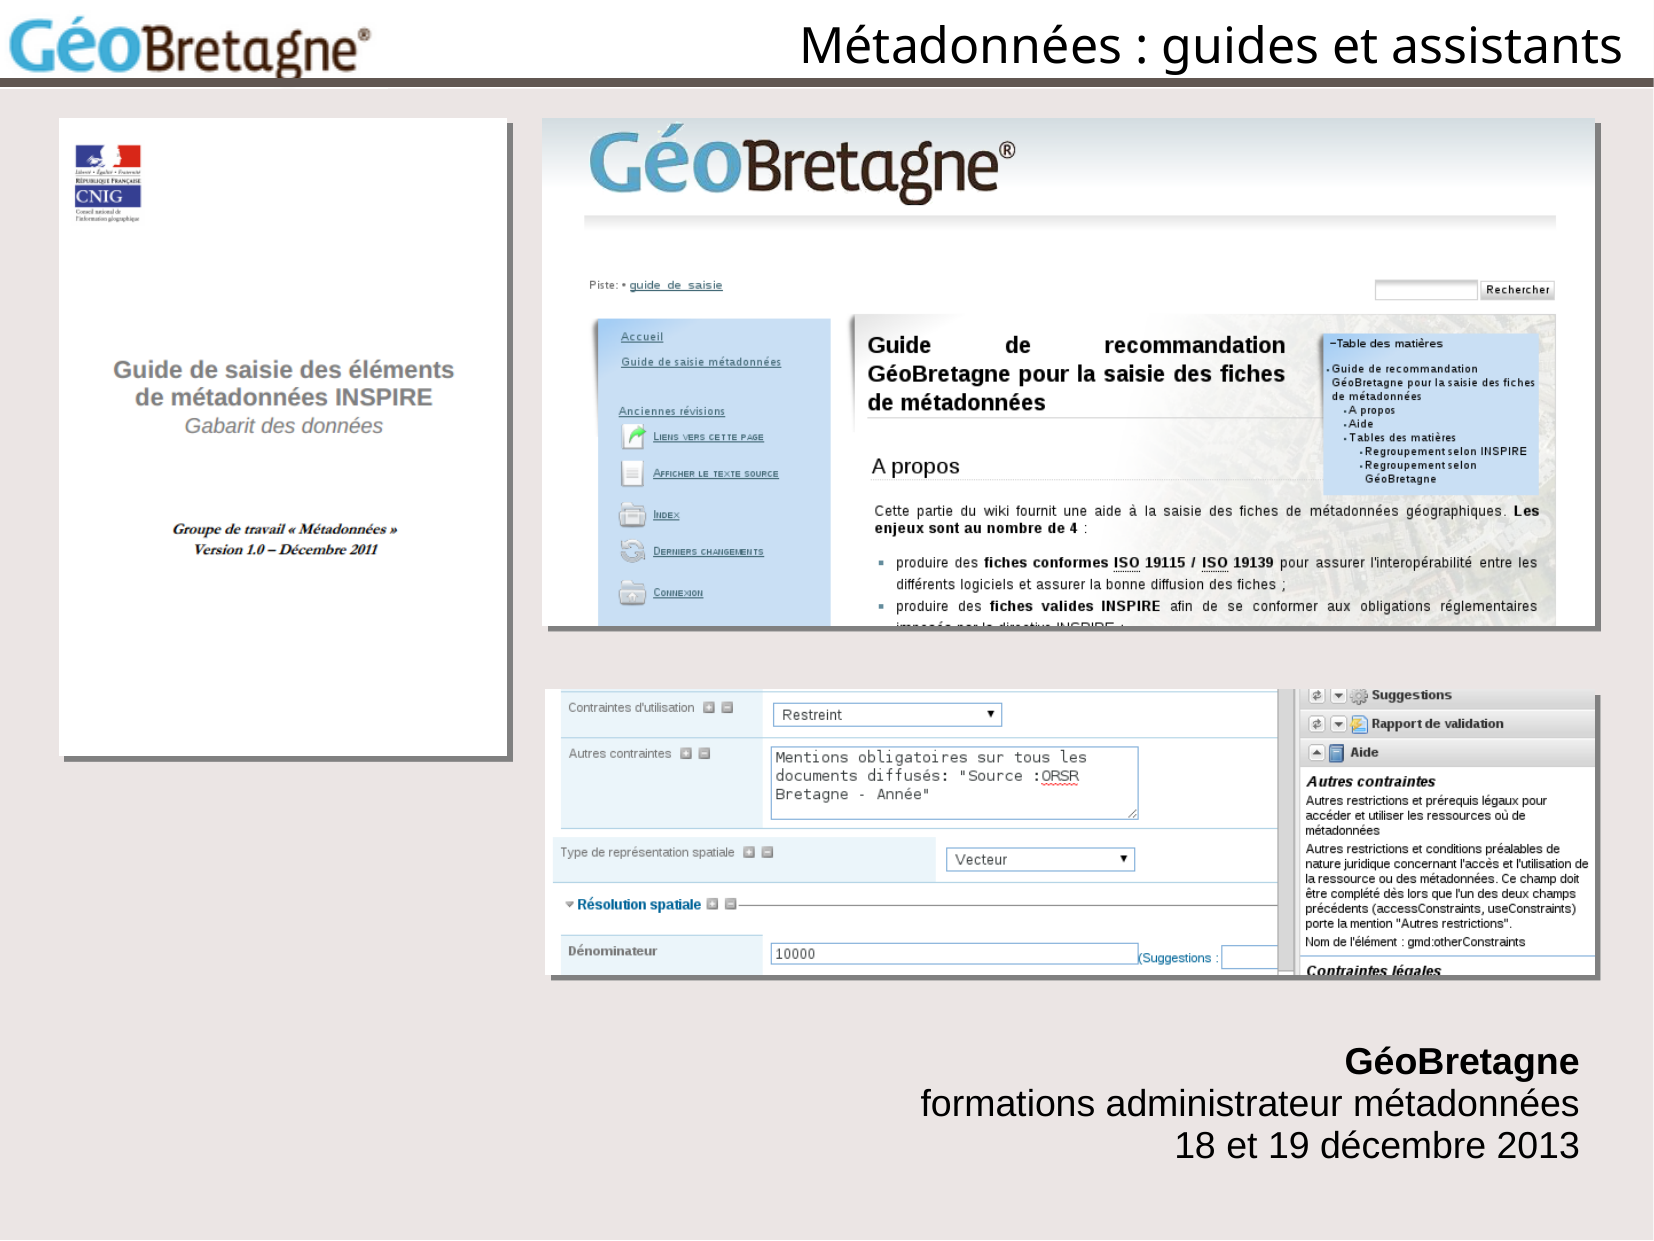

# Métadonnées : guides et assistants
GéoBretagne
formations administrateur métadonnées
18 et 19 décembre 2013